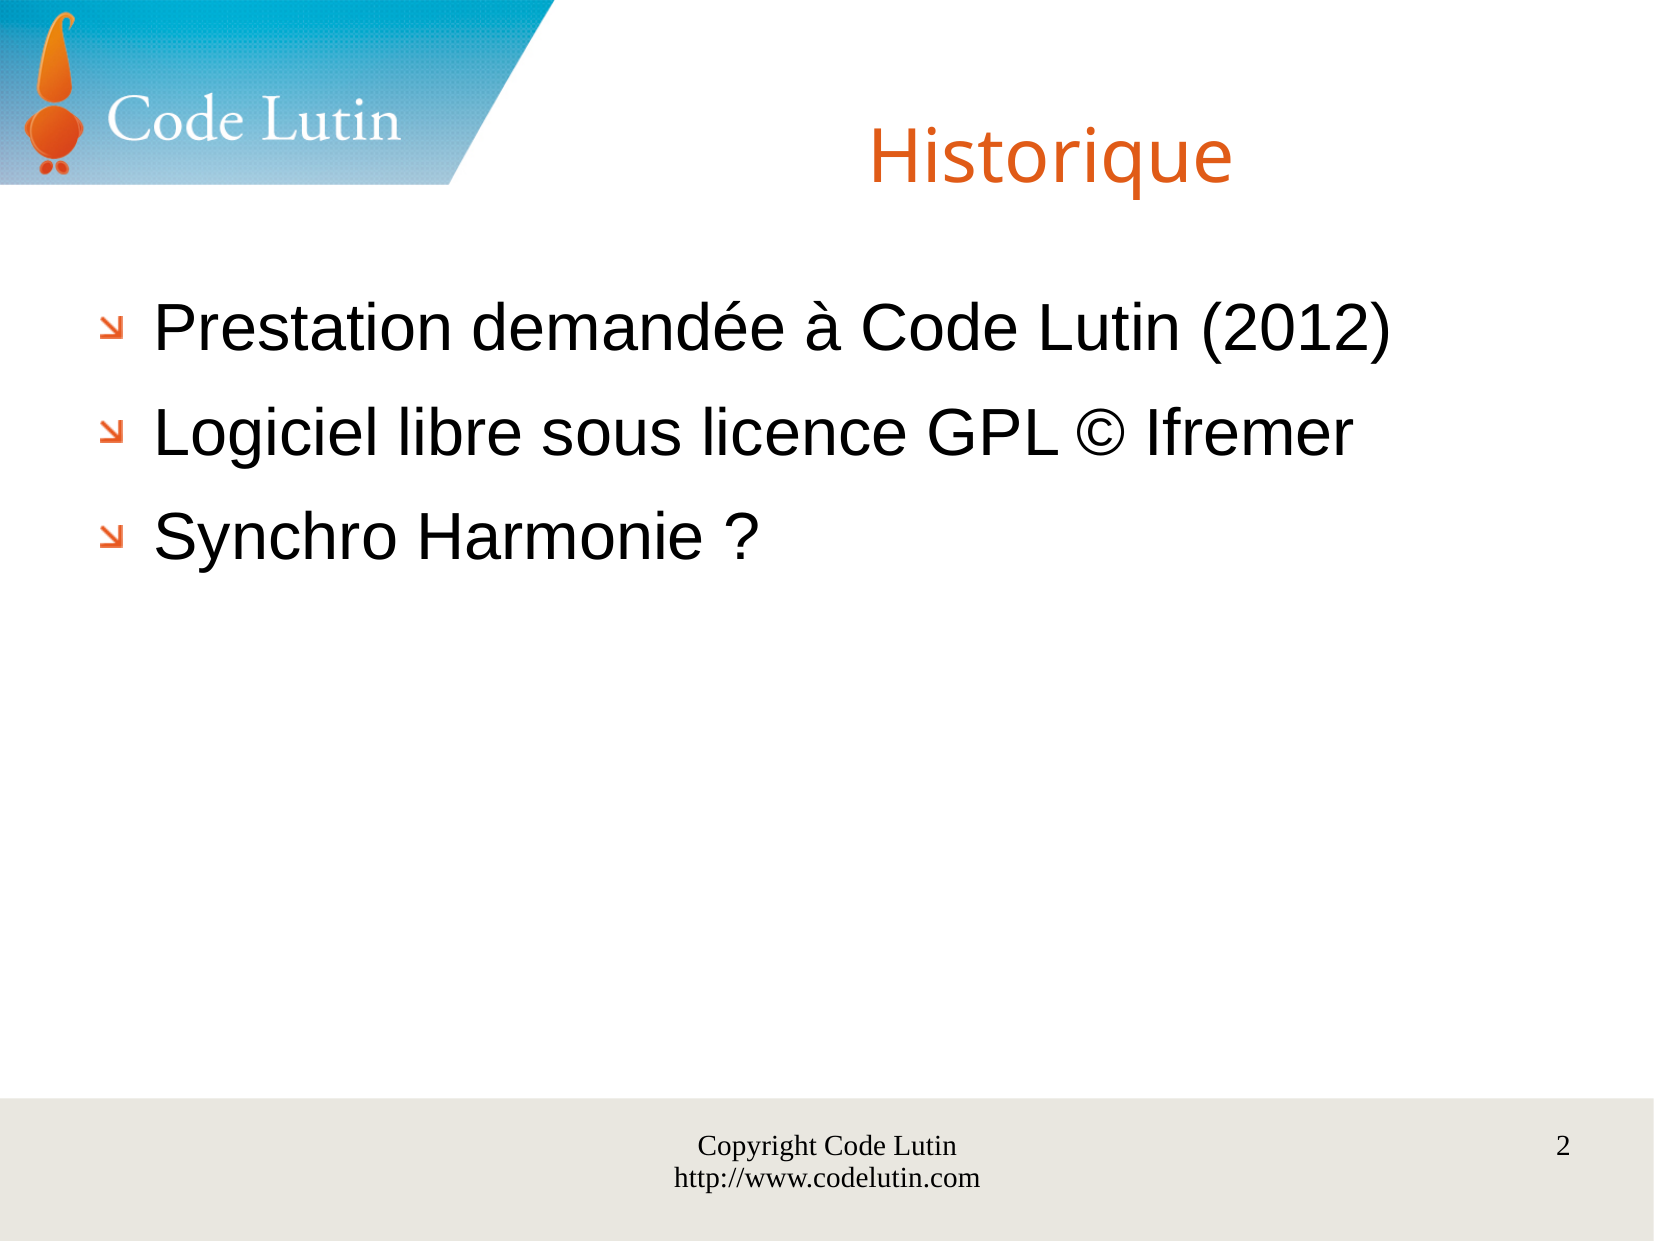

# Historique
Prestation demandée à Code Lutin (2012)
Logiciel libre sous licence GPL © Ifremer
Synchro Harmonie ?
2